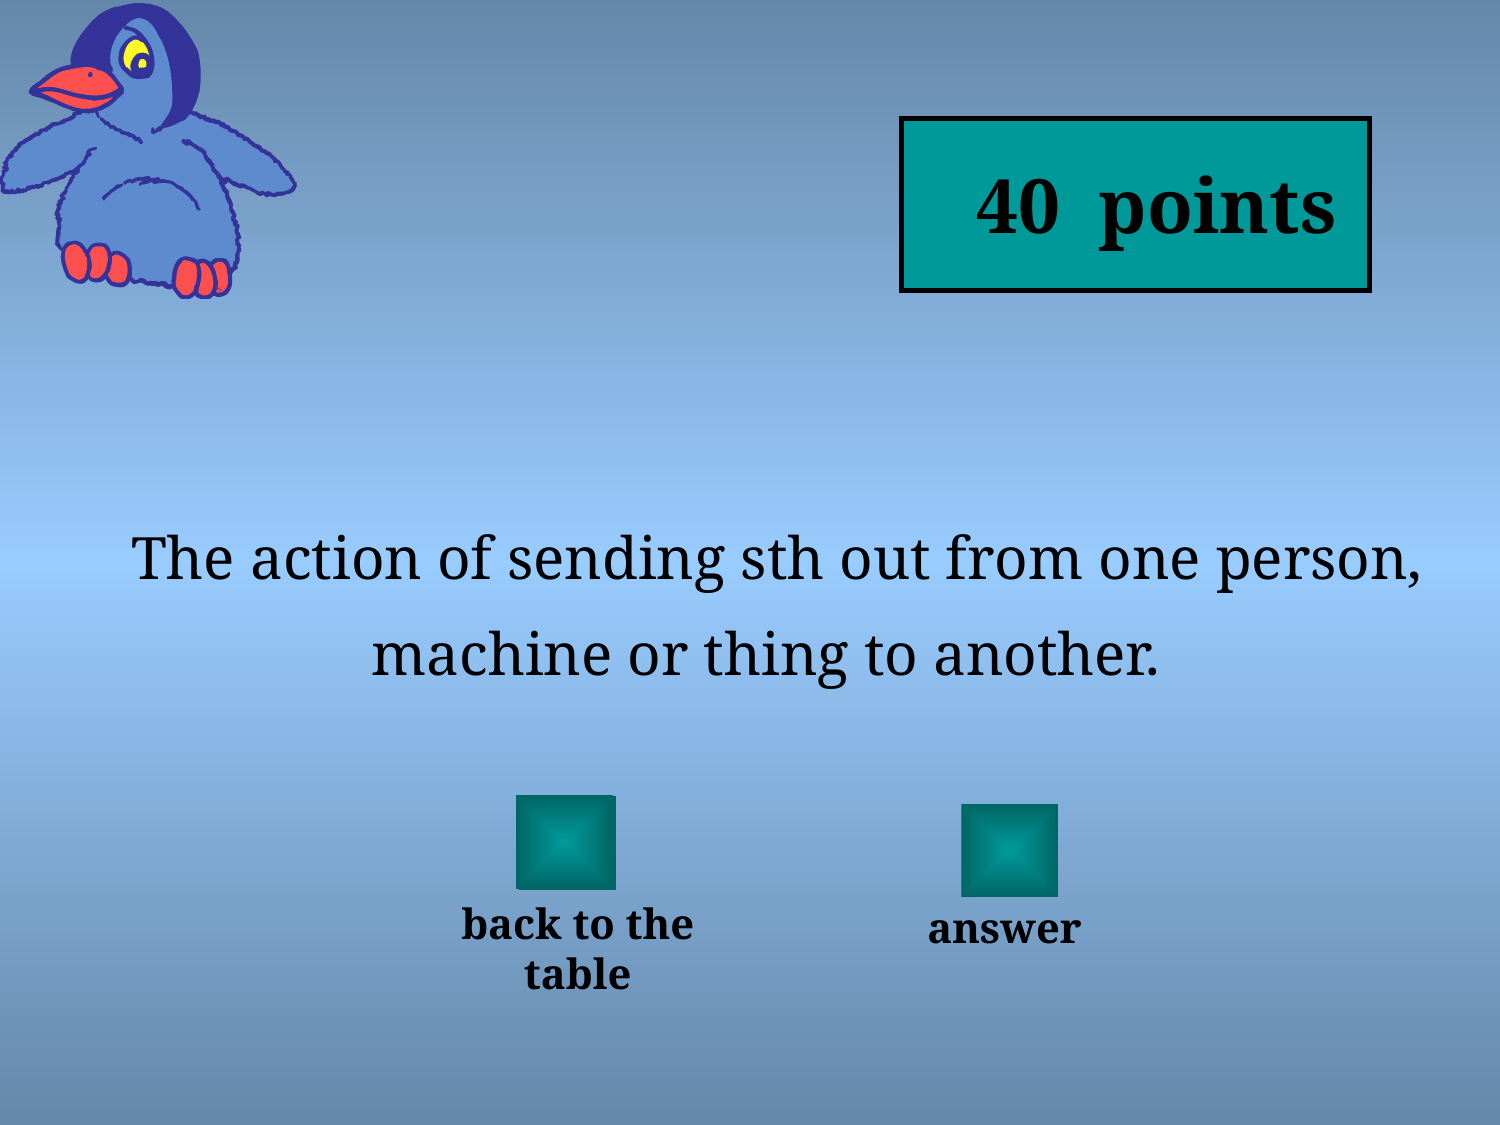

40 points
# The action of sending sth out from one person, machine or thing to another.
back to the table
answer